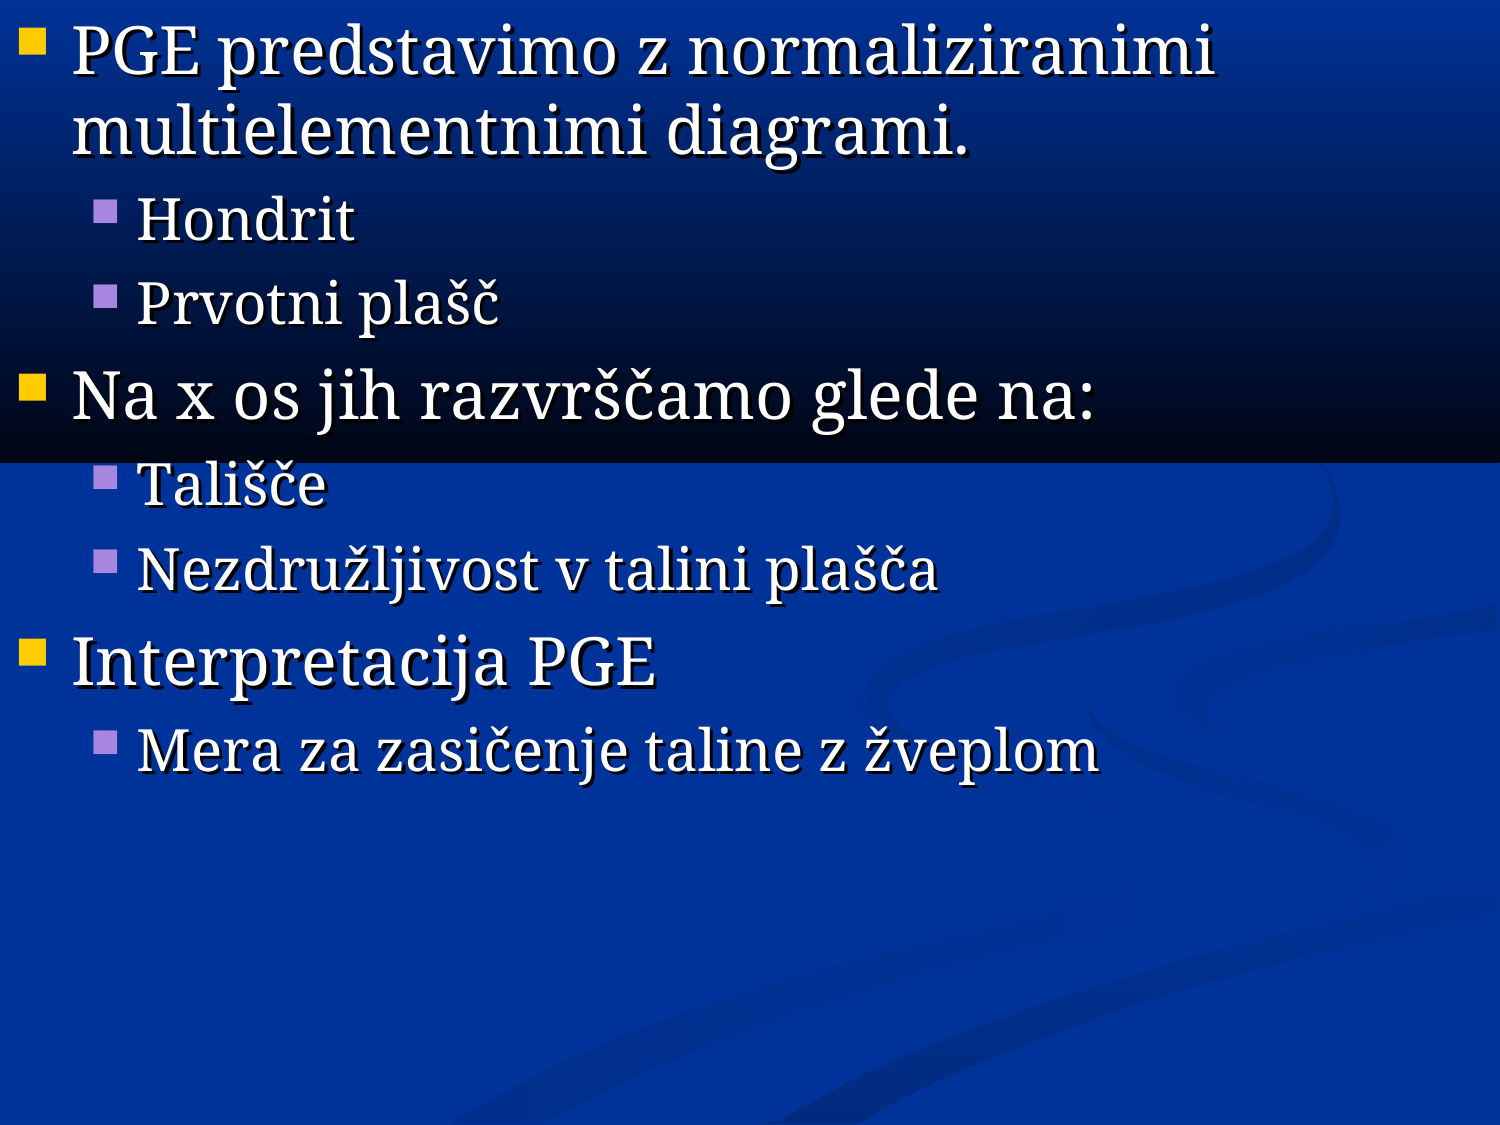

# PGE predstavimo z normaliziranimi multielementnimi diagrami.
Hondrit
Prvotni plašč
Na x os jih razvrščamo glede na:
Tališče
Nezdružljivost v talini plašča
Interpretacija PGE
Mera za zasičenje taline z žveplom